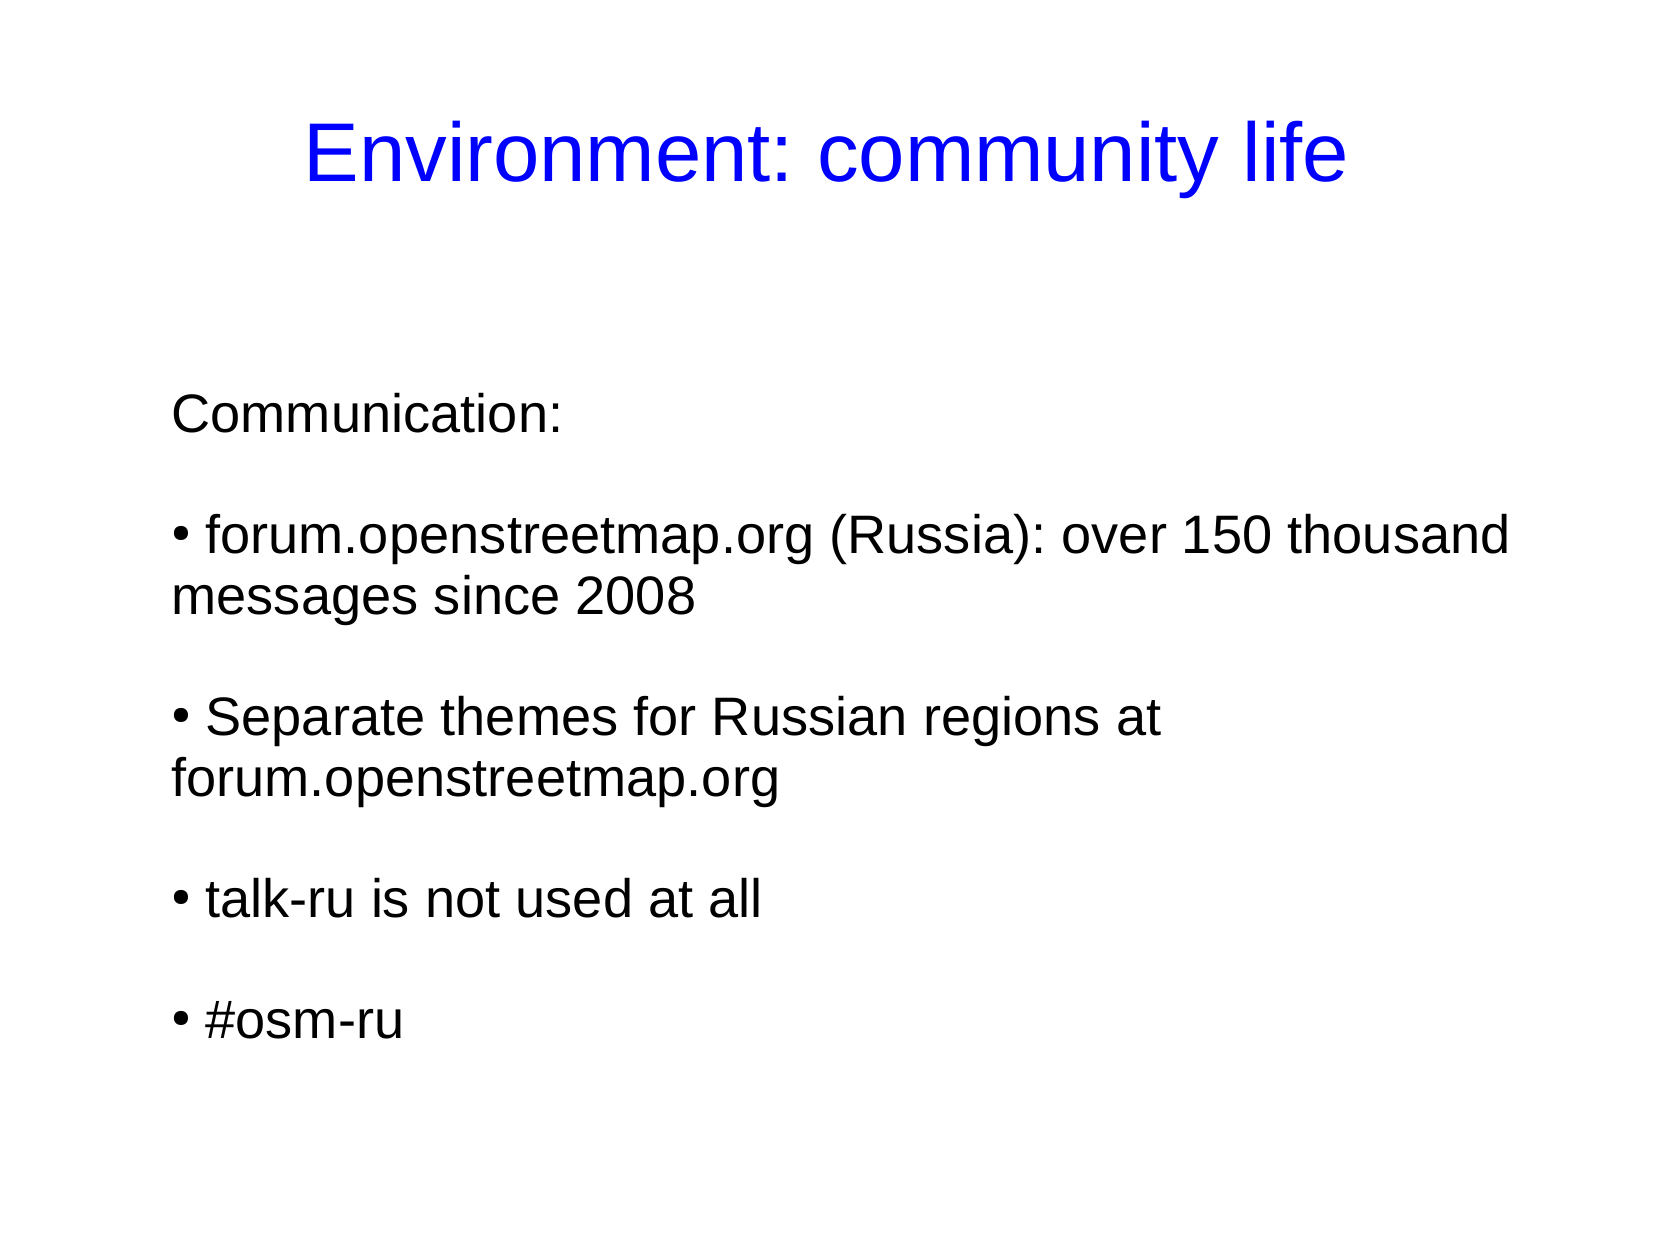

# Environment: community life
Communication:
 forum.openstreetmap.org (Russia): over 150 thousand messages since 2008
 Separate themes for Russian regions at forum.openstreetmap.org
 talk-ru is not used at all
 #osm-ru